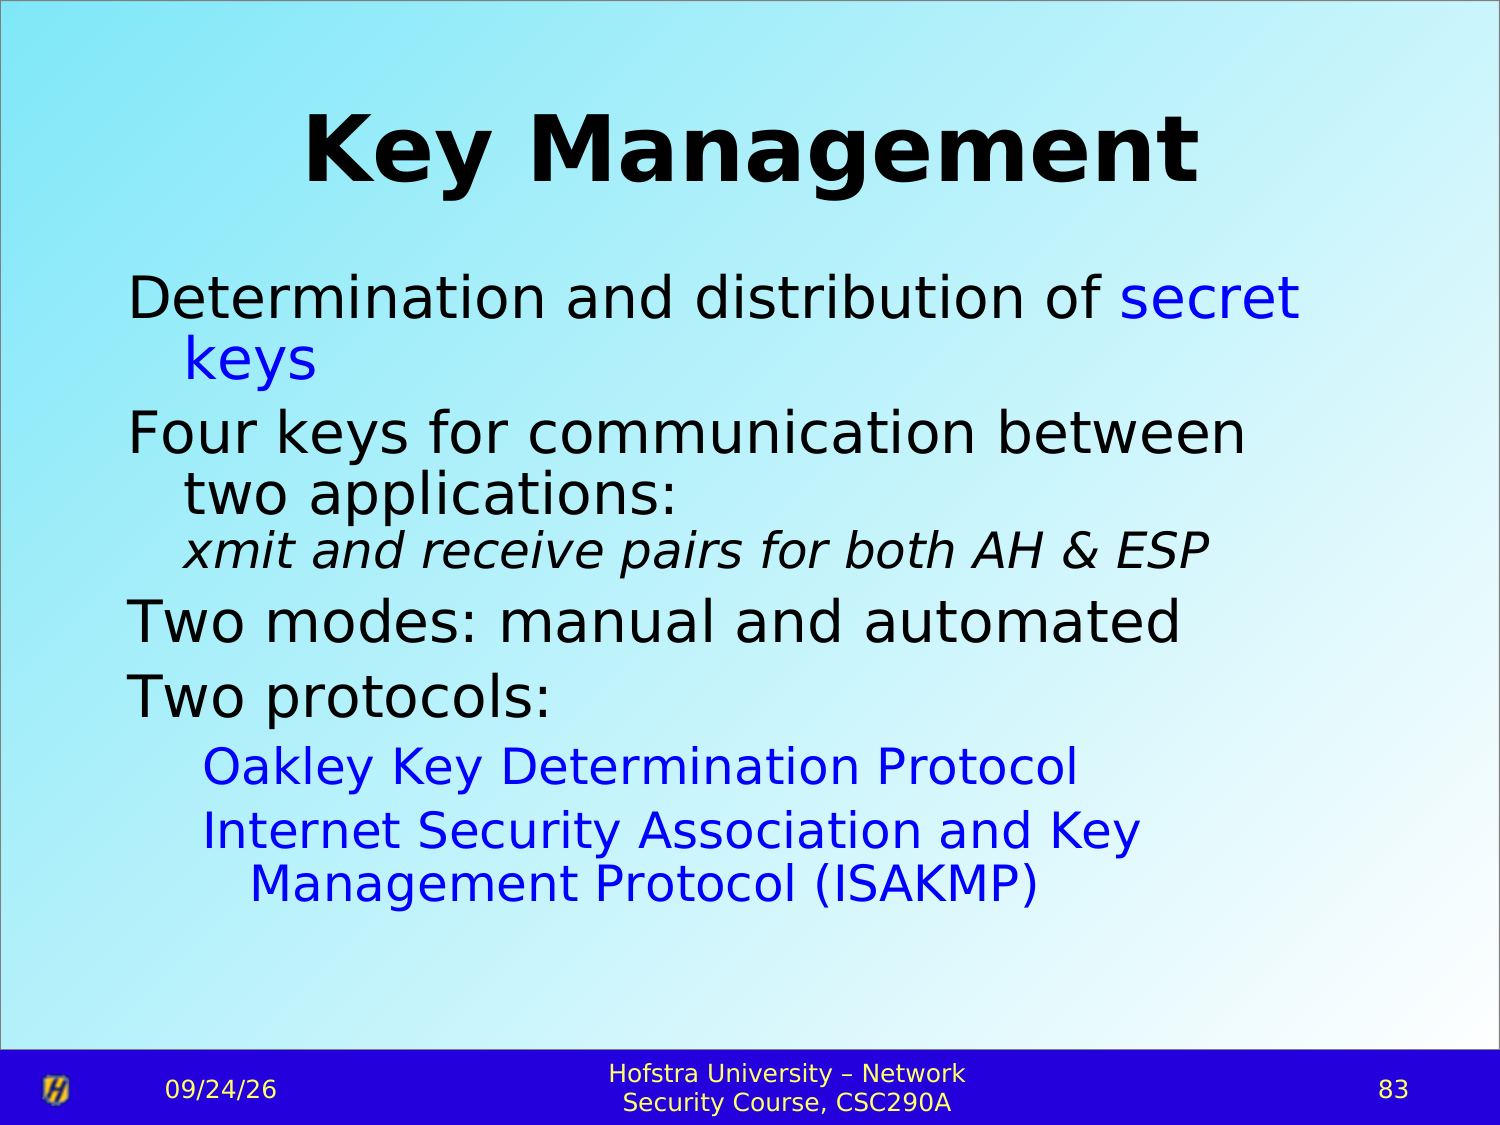

# Key Management
Determination and distribution of secret keys
Four keys for communication between two applications:
xmit and receive pairs for both AH & ESP
Two modes: manual and automated
Two protocols:
Oakley Key Determination Protocol
Internet Security Association and Key Management Protocol (ISAKMP)
83